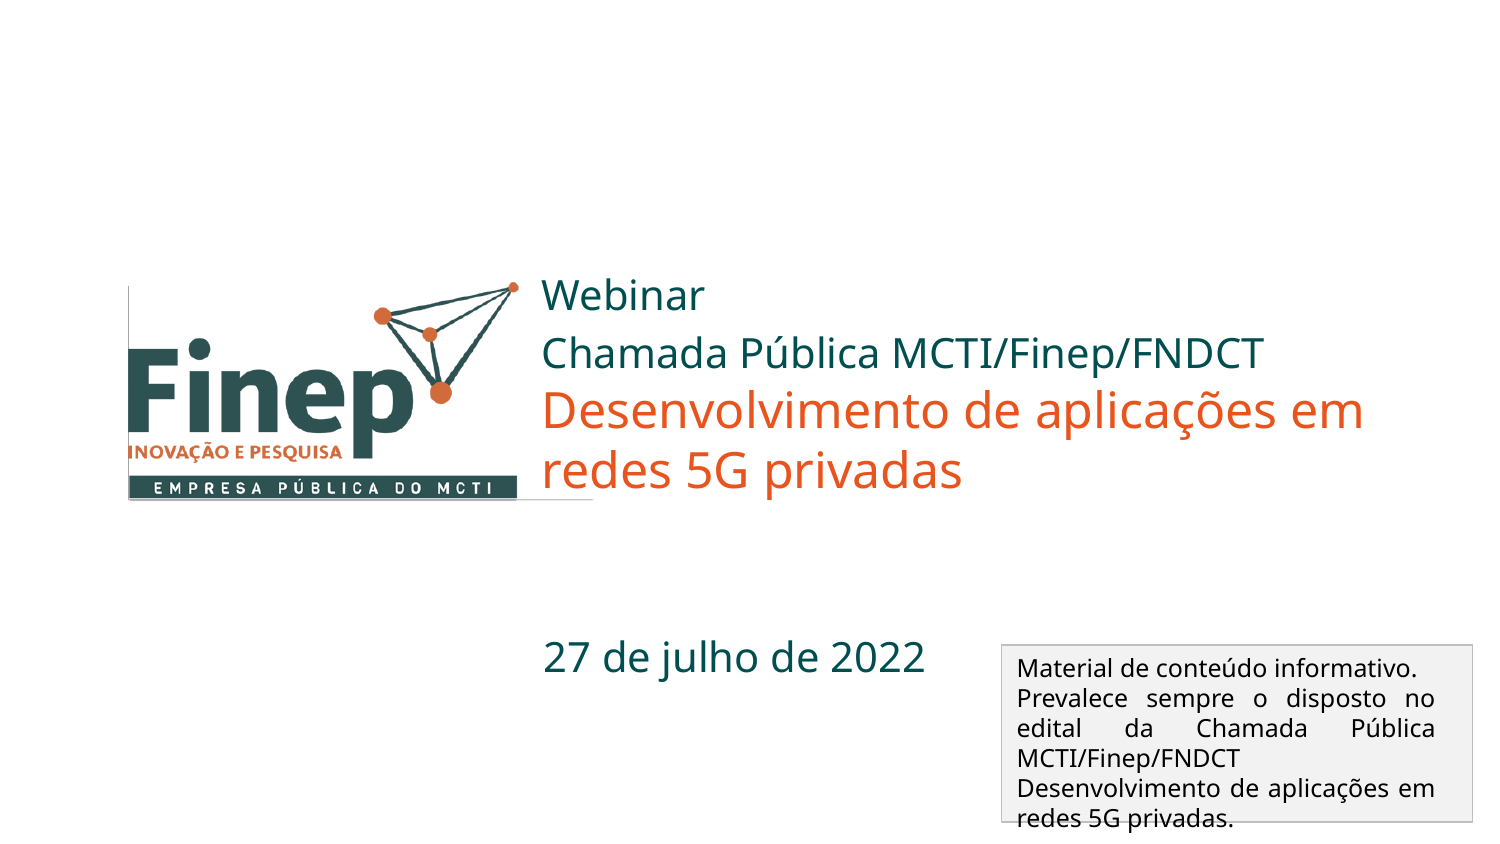

Webinar
Chamada Pública MCTI/Finep/FNDCT
Desenvolvimento de aplicações em redes 5G privadas
27 de julho de 2022
Material de conteúdo informativo.
Prevalece sempre o disposto no edital da Chamada Pública MCTI/Finep/FNDCT
Desenvolvimento de aplicações em redes 5G privadas.